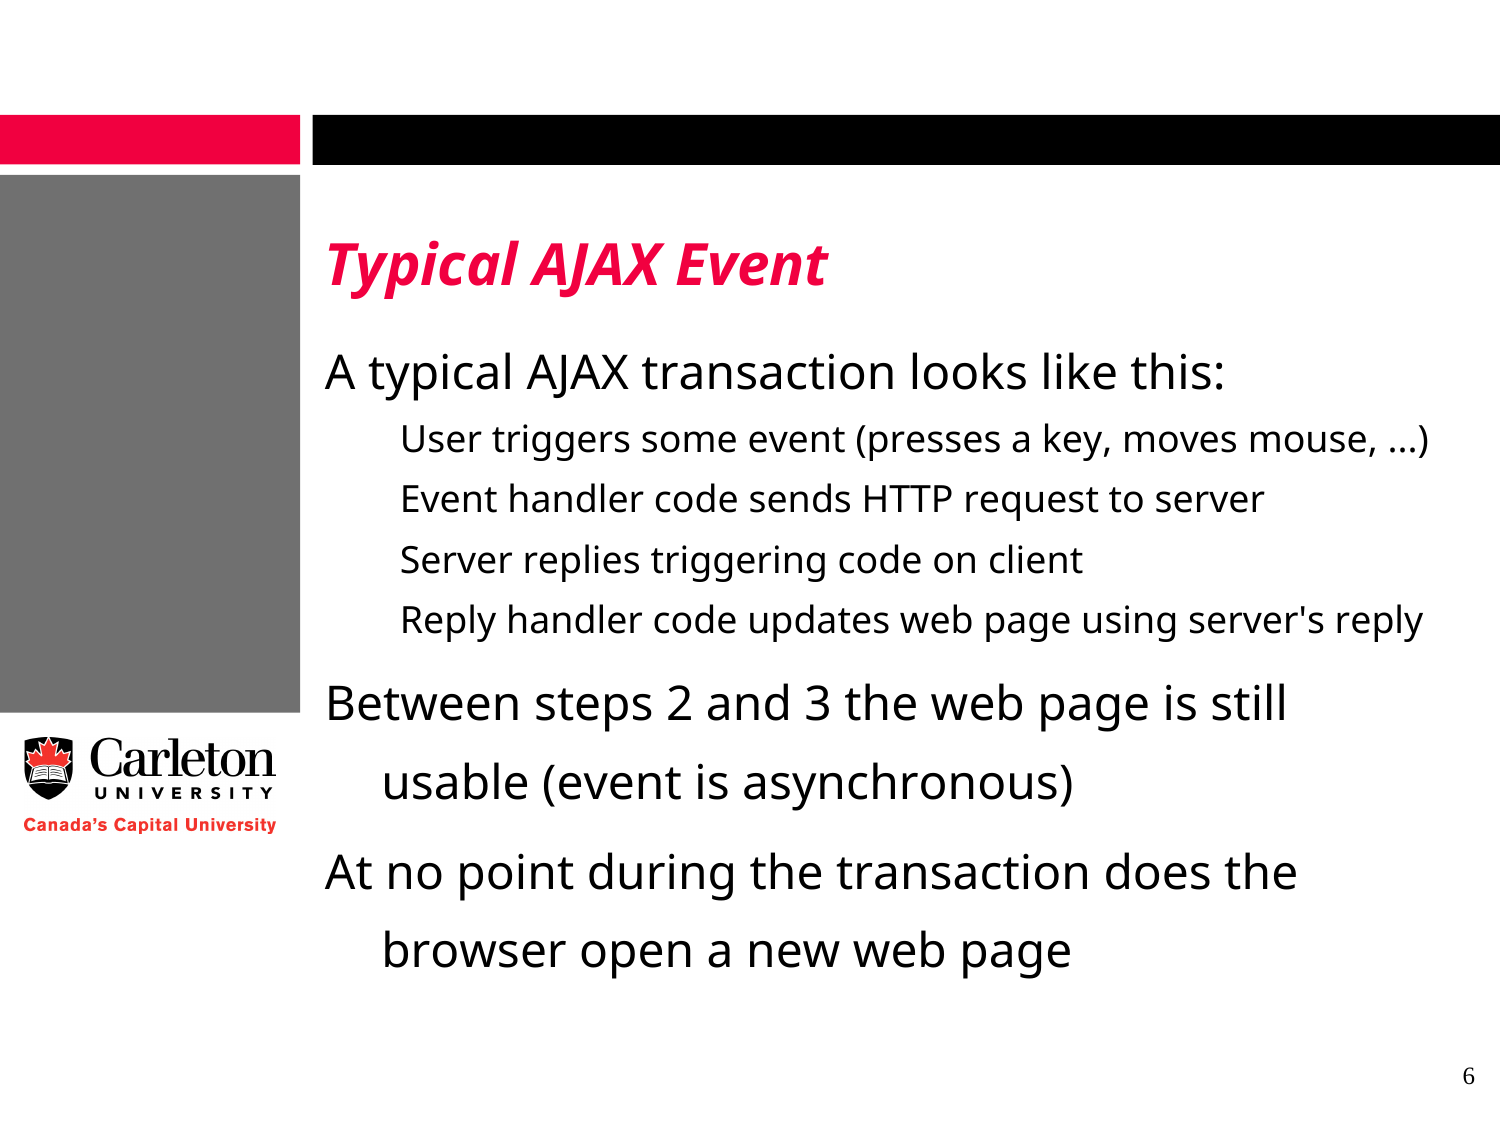

# Typical AJAX Event
A typical AJAX transaction looks like this:
User triggers some event (presses a key, moves mouse, ...)
Event handler code sends HTTP request to server
Server replies triggering code on client
Reply handler code updates web page using server's reply
Between steps 2 and 3 the web page is still usable (event is asynchronous)
At no point during the transaction does the browser open a new web page
6